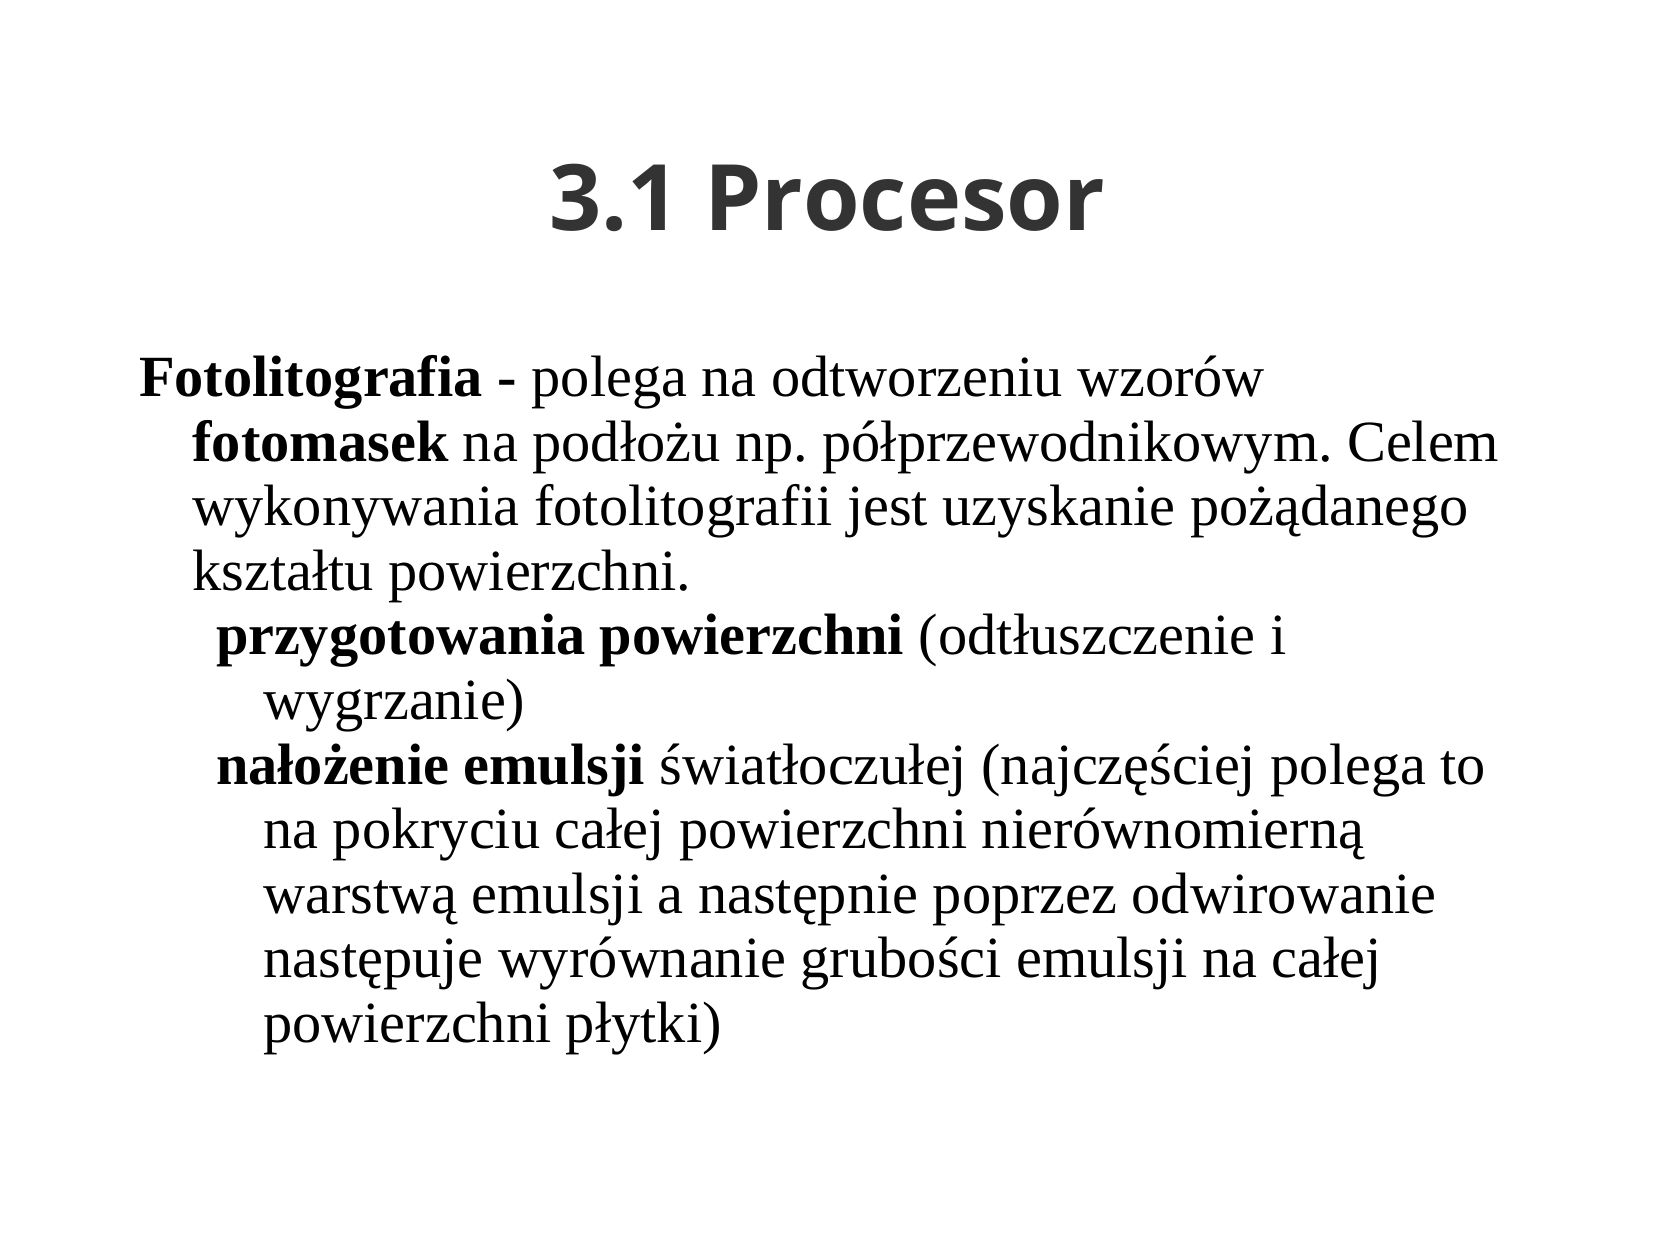

# 3.1 Procesor
Fotolitografia - polega na odtworzeniu wzorów fotomasek na podłożu np. półprzewodnikowym. Celem wykonywania fotolitografii jest uzyskanie pożądanego kształtu powierzchni.
przygotowania powierzchni (odtłuszczenie i wygrzanie)
nałożenie emulsji światłoczułej (najczęściej polega to na pokryciu całej powierzchni nierównomierną warstwą emulsji a następnie poprzez odwirowanie następuje wyrównanie grubości emulsji na całej powierzchni płytki)